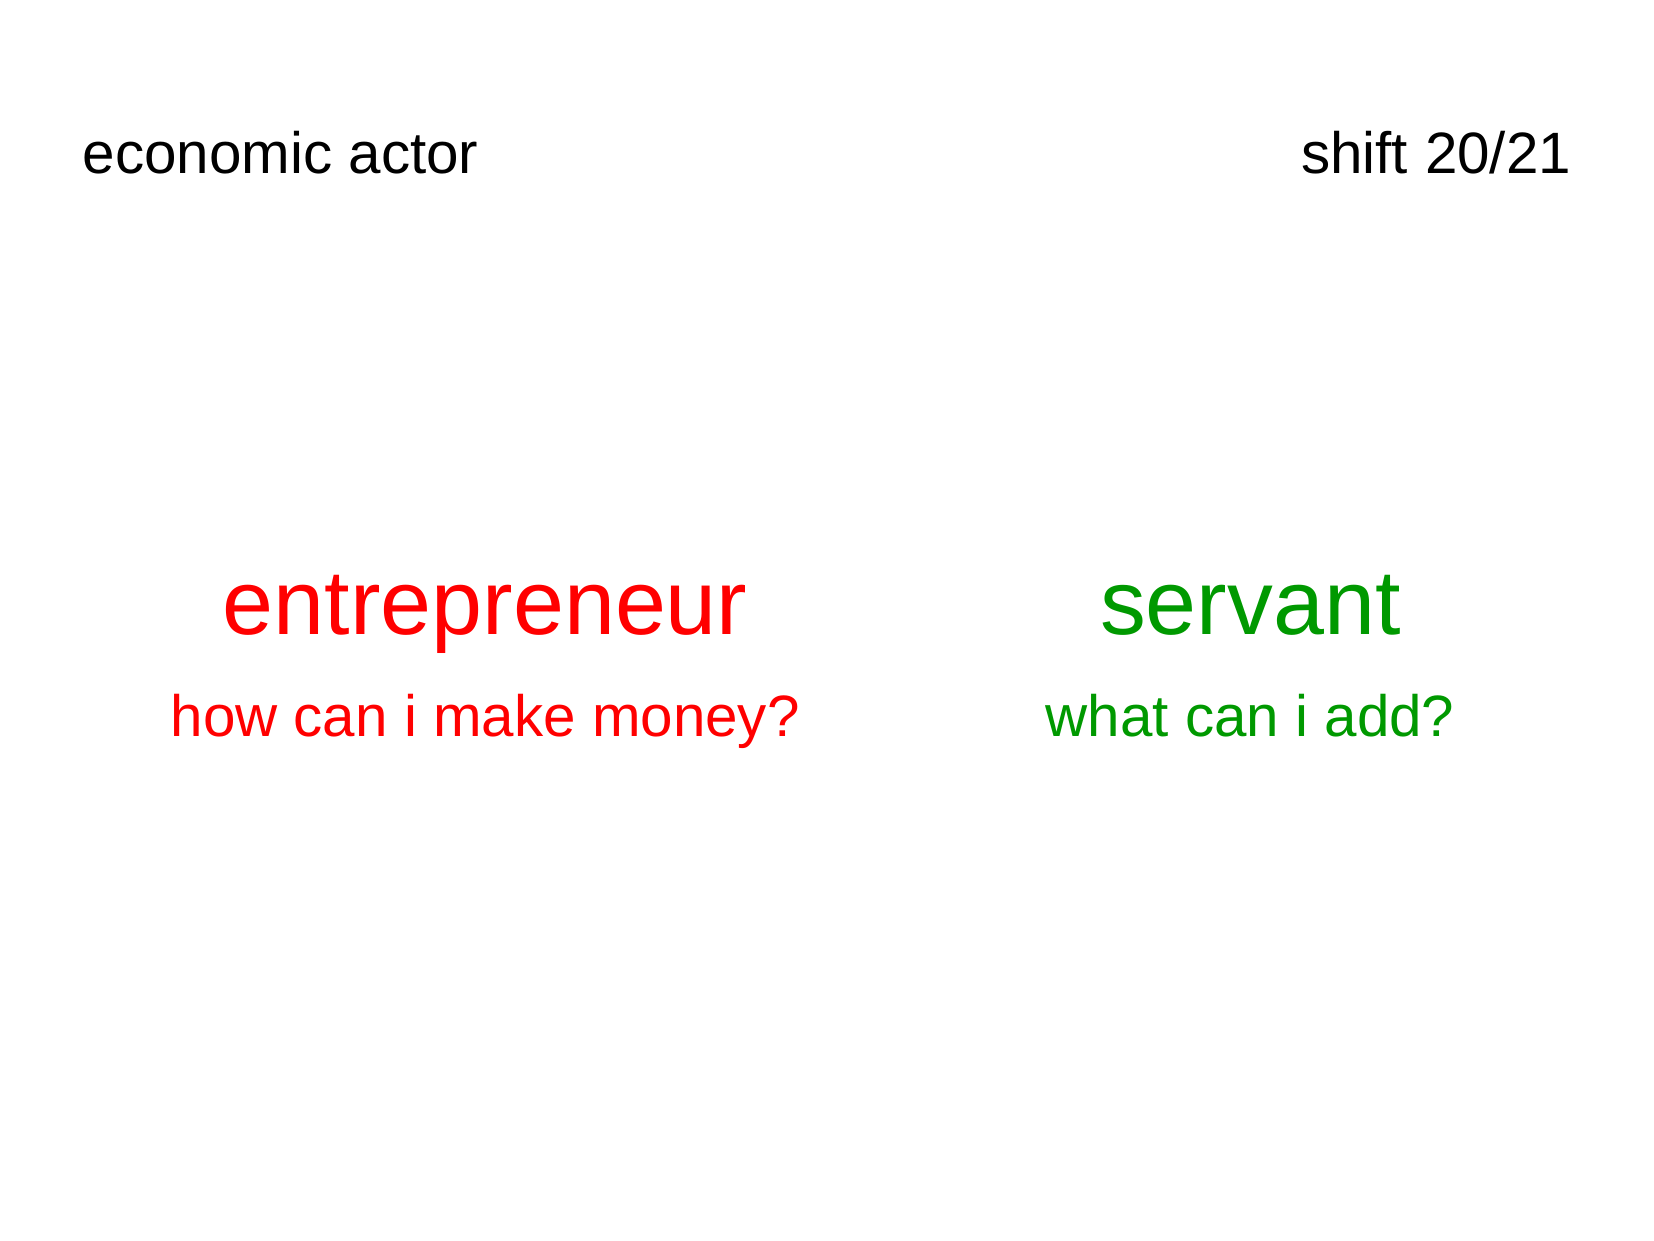

# economic actor
shift
20/21
entrepreneur
how can i make money?
servant
what can i add?